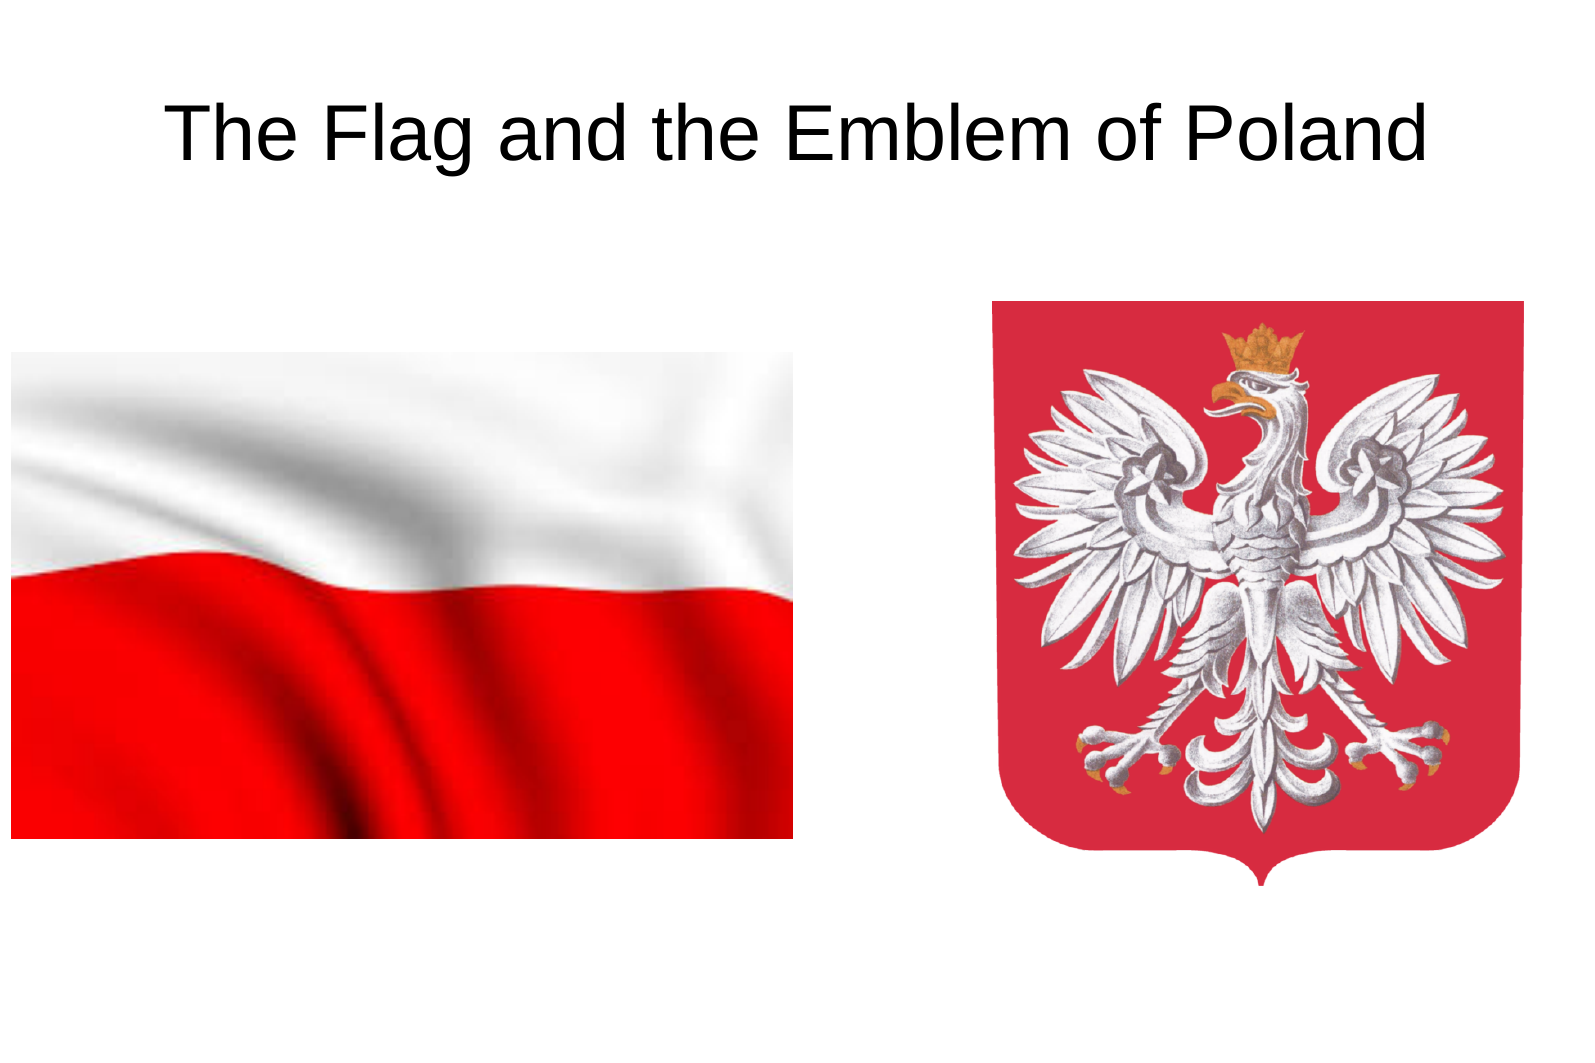

# The Flag and the Emblem of Poland